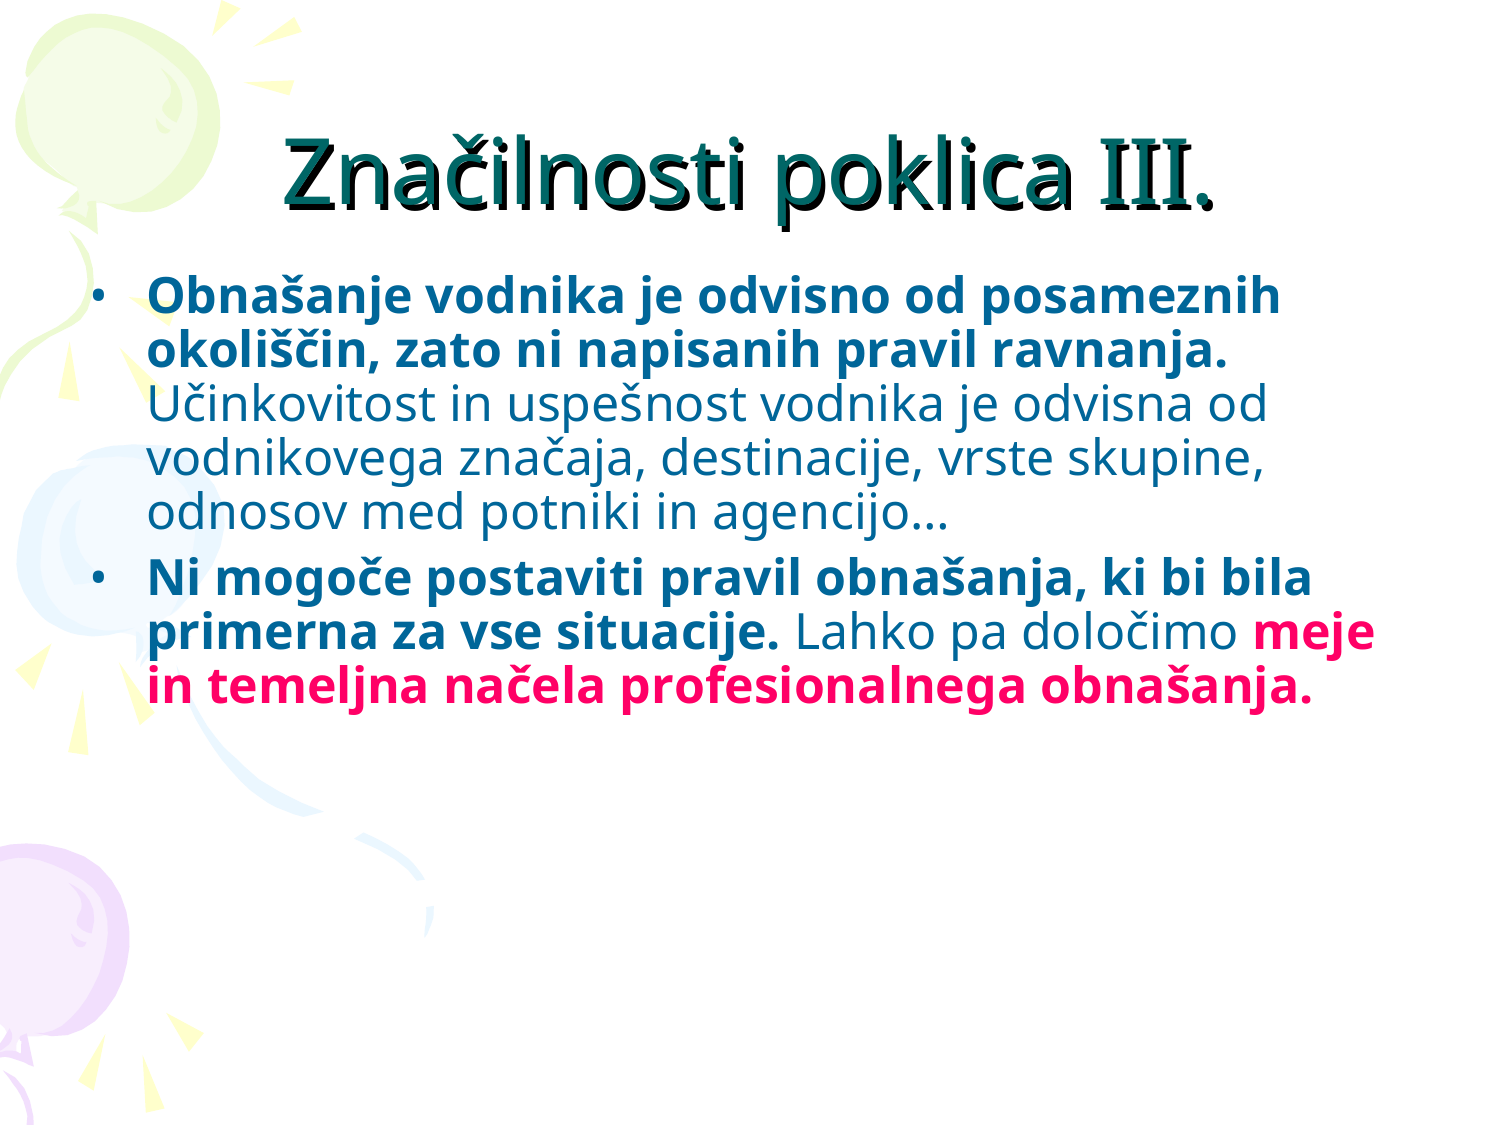

# Značilnosti poklica III.
Obnašanje vodnika je odvisno od posameznih okoliščin, zato ni napisanih pravil ravnanja. Učinkovitost in uspešnost vodnika je odvisna od vodnikovega značaja, destinacije, vrste skupine, odnosov med potniki in agencijo…
Ni mogoče postaviti pravil obnašanja, ki bi bila primerna za vse situacije. Lahko pa določimo meje in temeljna načela profesionalnega obnašanja.